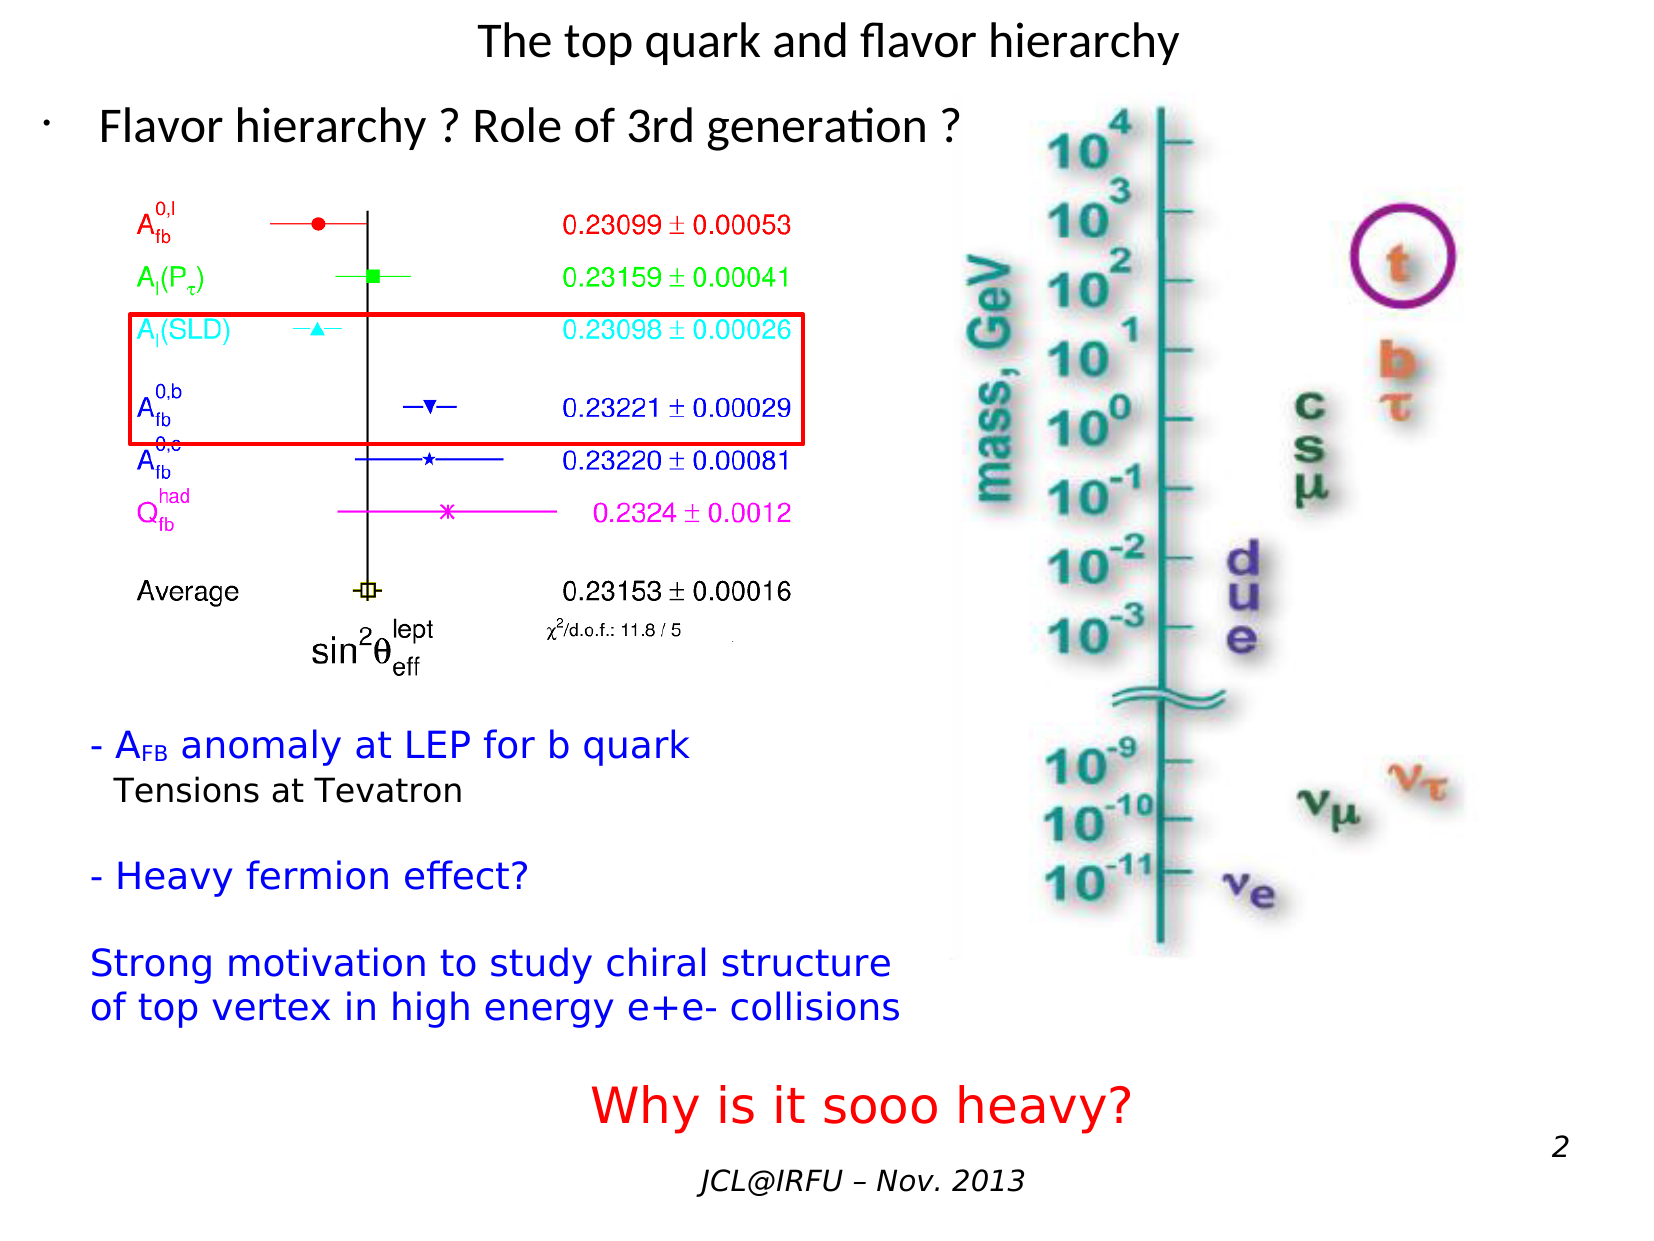

The top quark and flavor hierarchy
# Flavor hierarchy ? Role of 3rd generation ?
- AFB anomaly at LEP for b quark
 Tensions at Tevatron
- Heavy fermion effect?
Strong motivation to study chiral structure
of top vertex in high energy e+e- collisions
Why is it sooo heavy?
FCPPL Workshop - March 2012
2